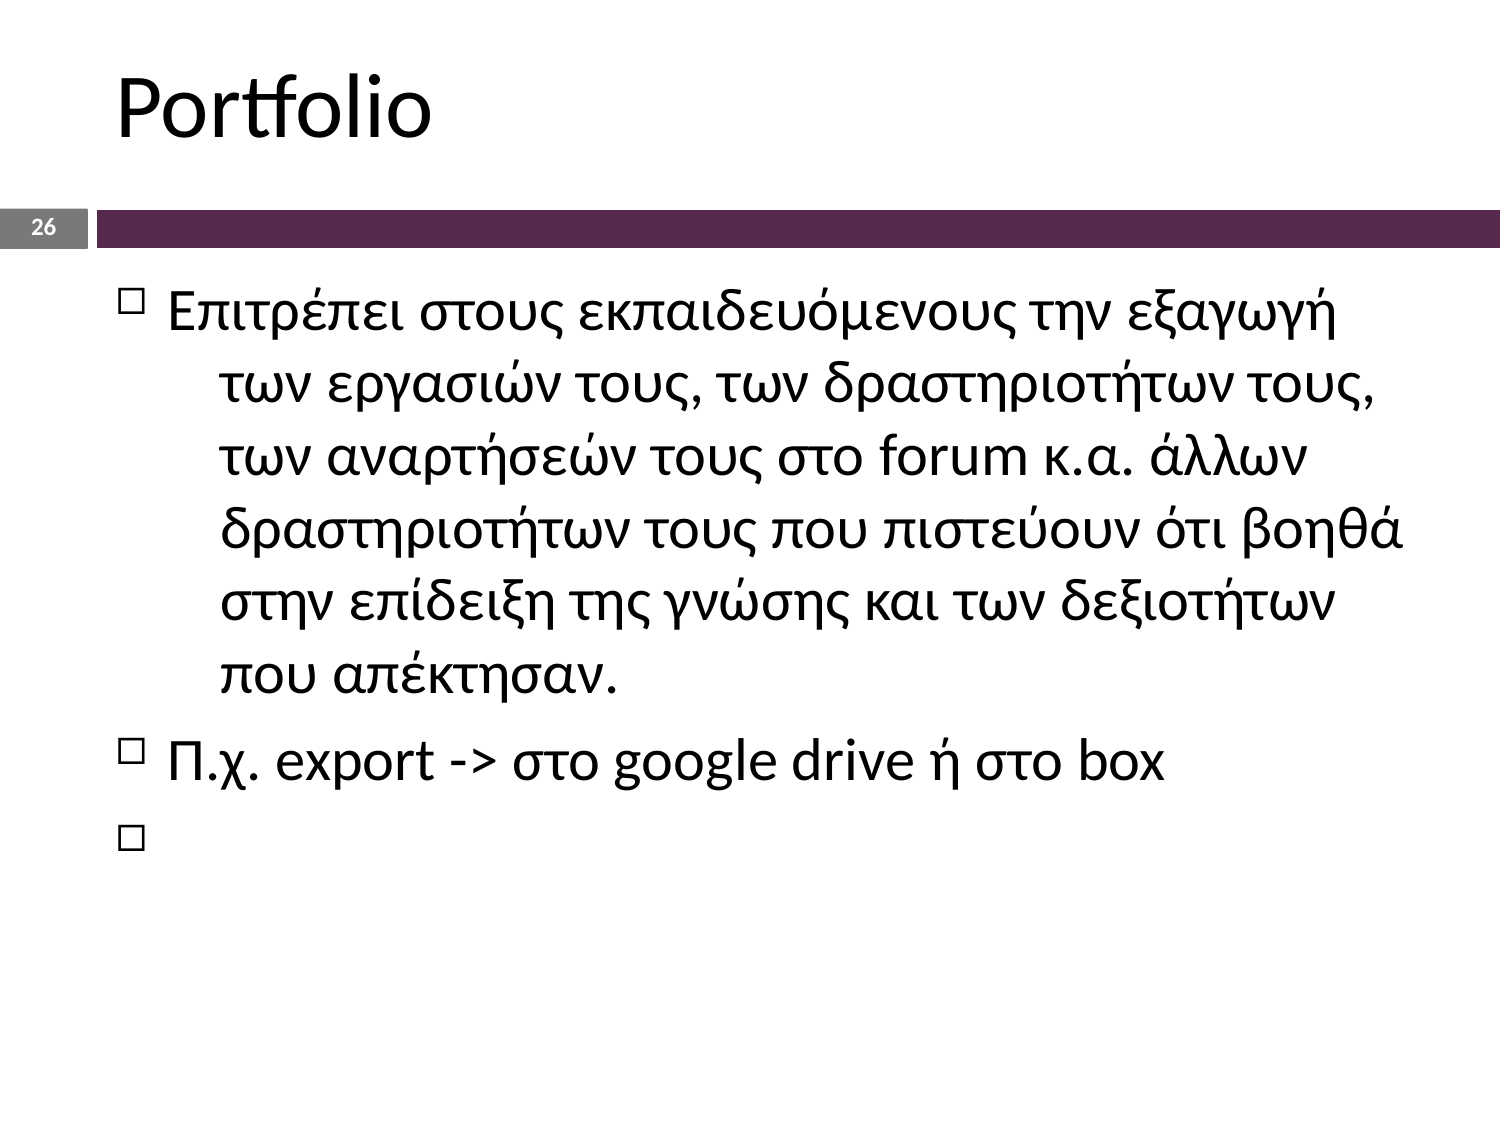

# Portfolio
Επιτρέπει στους εκπαιδευόμενους την εξαγωγή των εργασιών τους, των δραστηριοτήτων τους, των αναρτήσεών τους στο forum κ.α. άλλων δραστηριοτήτων τους που πιστεύουν ότι βοηθά στην επίδειξη της γνώσης και των δεξιοτήτων που απέκτησαν.
Π.χ. export -> στο google drive ή στο box